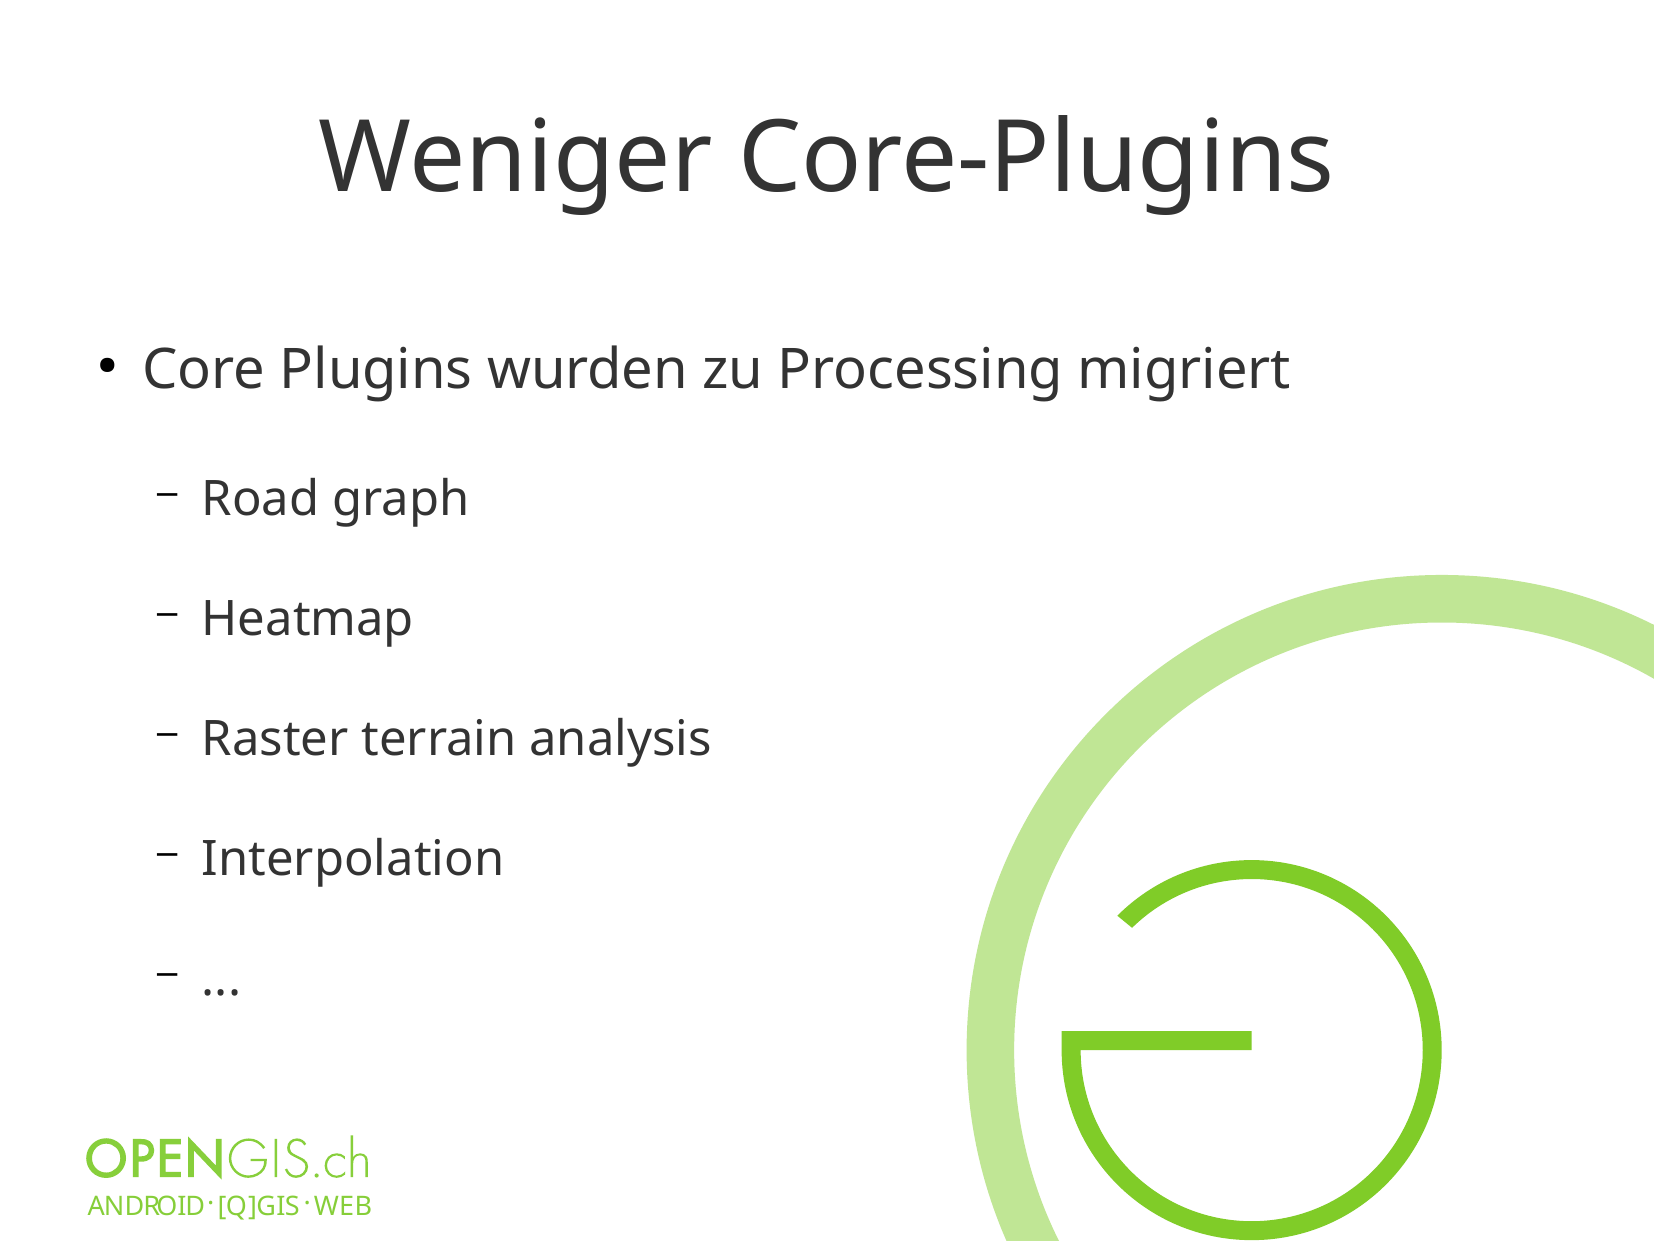

# Weniger Core-Plugins
Core Plugins wurden zu Processing migriert
Road graph
Heatmap
Raster terrain analysis
Interpolation
...